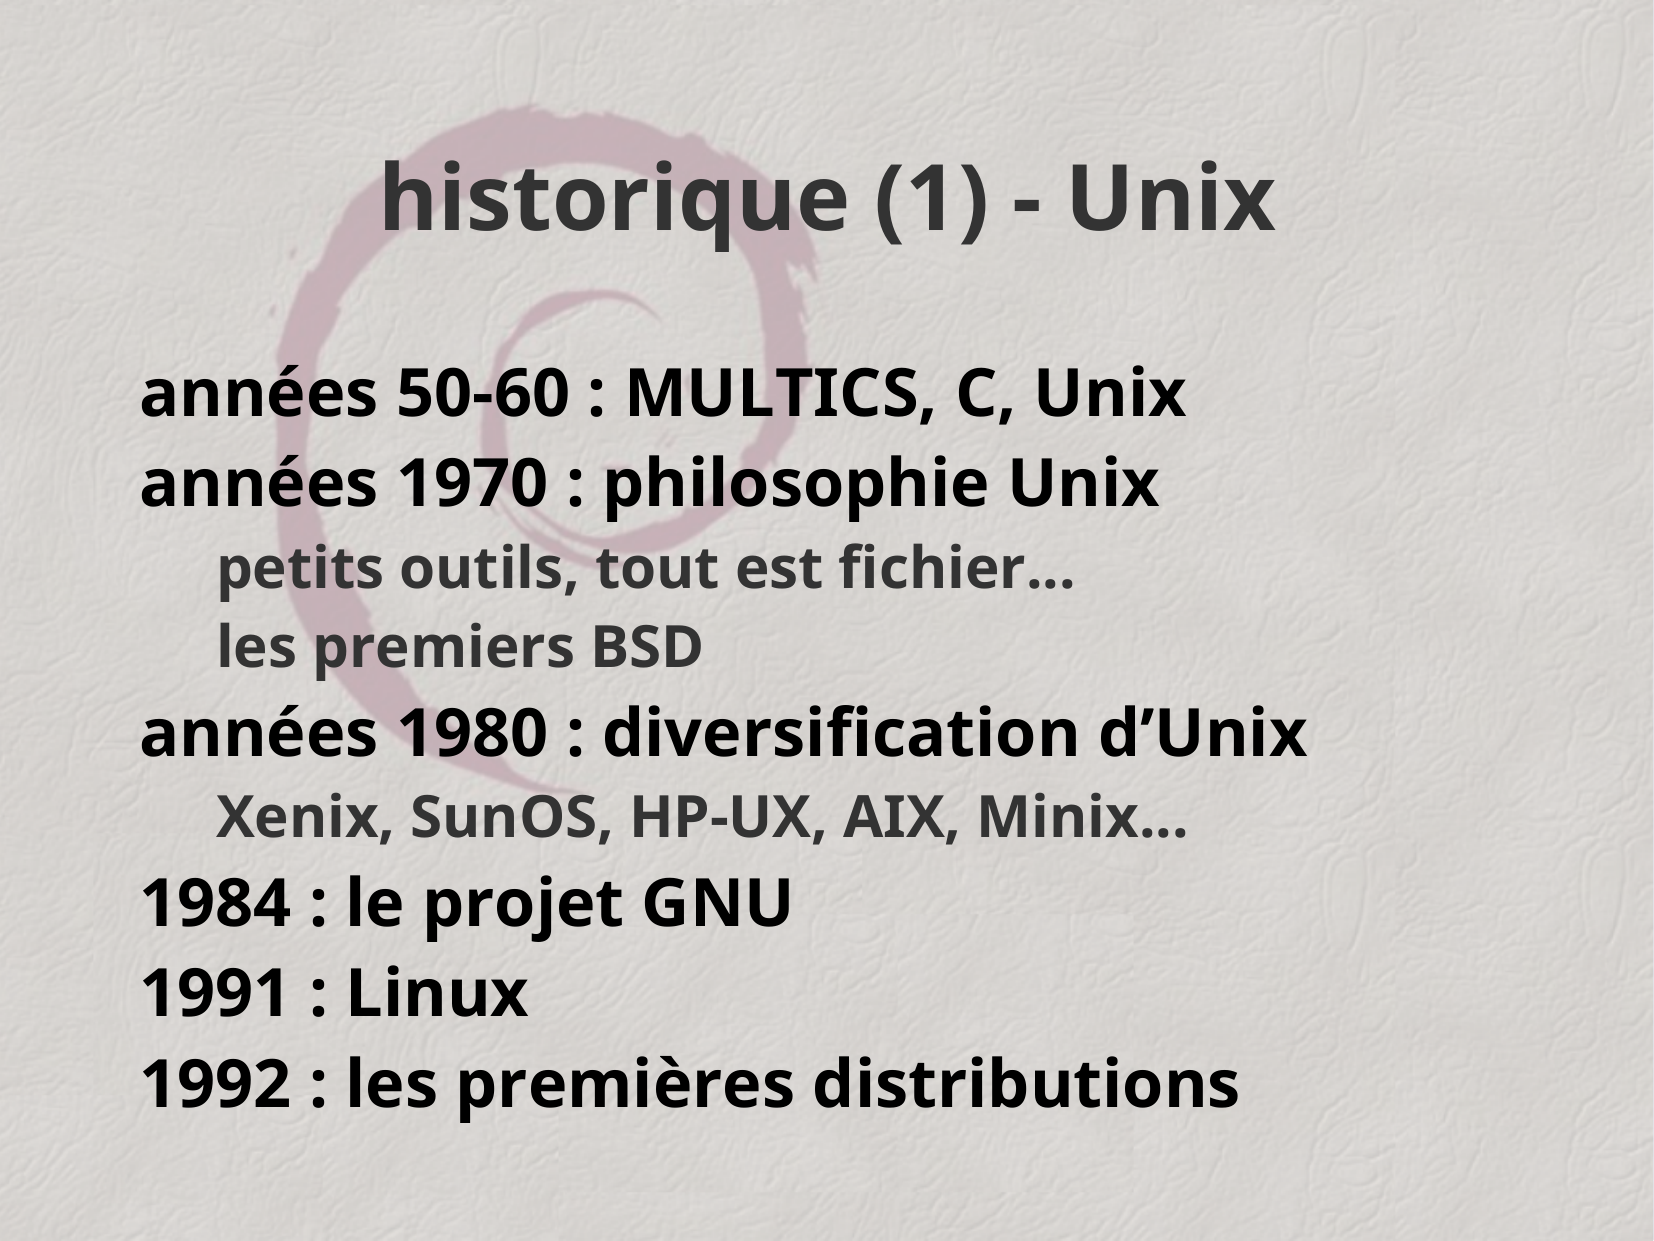

# historique (1) - Unix
années 50-60 : MULTICS, C, Unix
années 1970 : philosophie Unix
petits outils, tout est fichier...
les premiers BSD
années 1980 : diversification d’Unix
Xenix, SunOS, HP-UX, AIX, Minix...
1984 : le projet GNU
1991 : Linux
1992 : les premières distributions